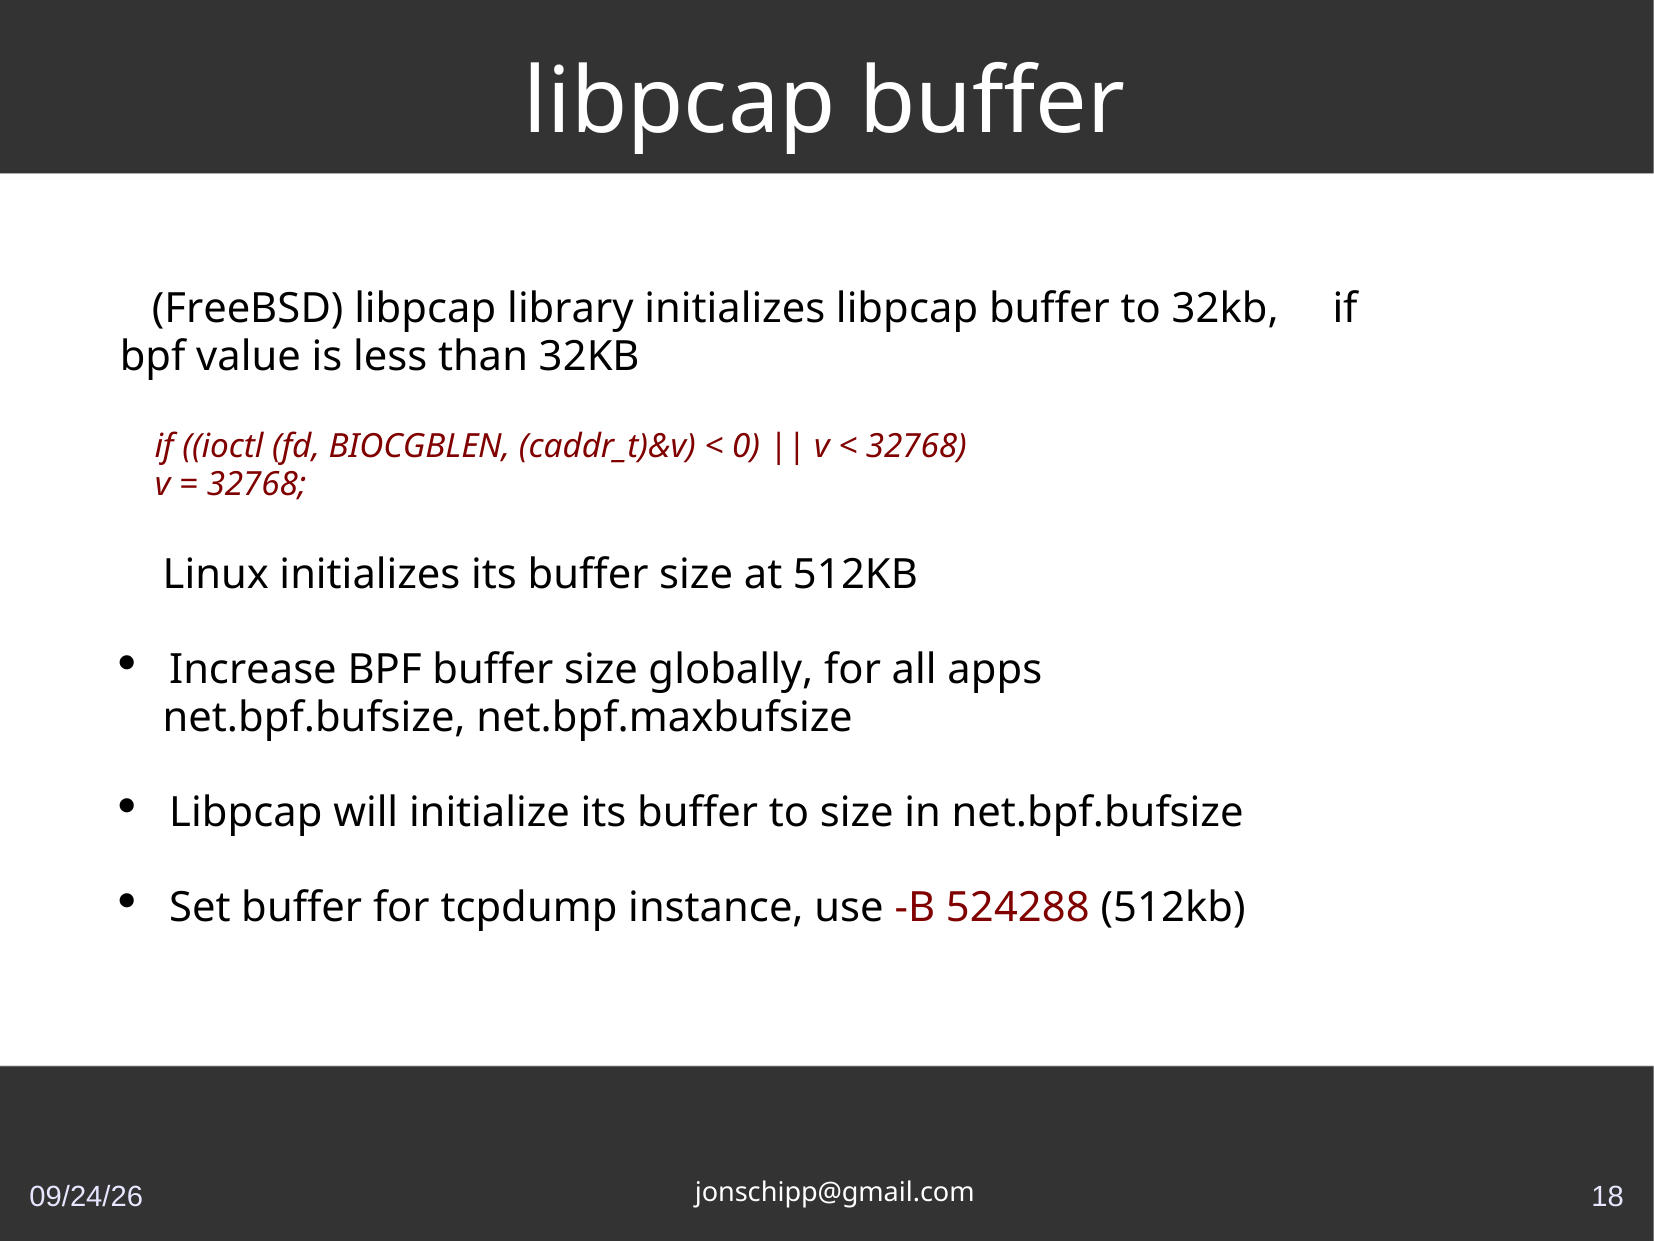

libpcap buffer
 (FreeBSD) libpcap library initializes libpcap buffer to 32kb, if bpf value is less than 32KB
 if ((ioctl (fd, BIOCGBLEN, (caddr_t)&v) < 0) || v < 32768)
 v = 32768;
 Linux initializes its buffer size at 512KB
 Increase BPF buffer size globally, for all apps
 net.bpf.bufsize, net.bpf.maxbufsize
 Libpcap will initialize its buffer to size in net.bpf.bufsize
 Set buffer for tcpdump instance, use -B 524288 (512kb)
jonschipp@gmail.com